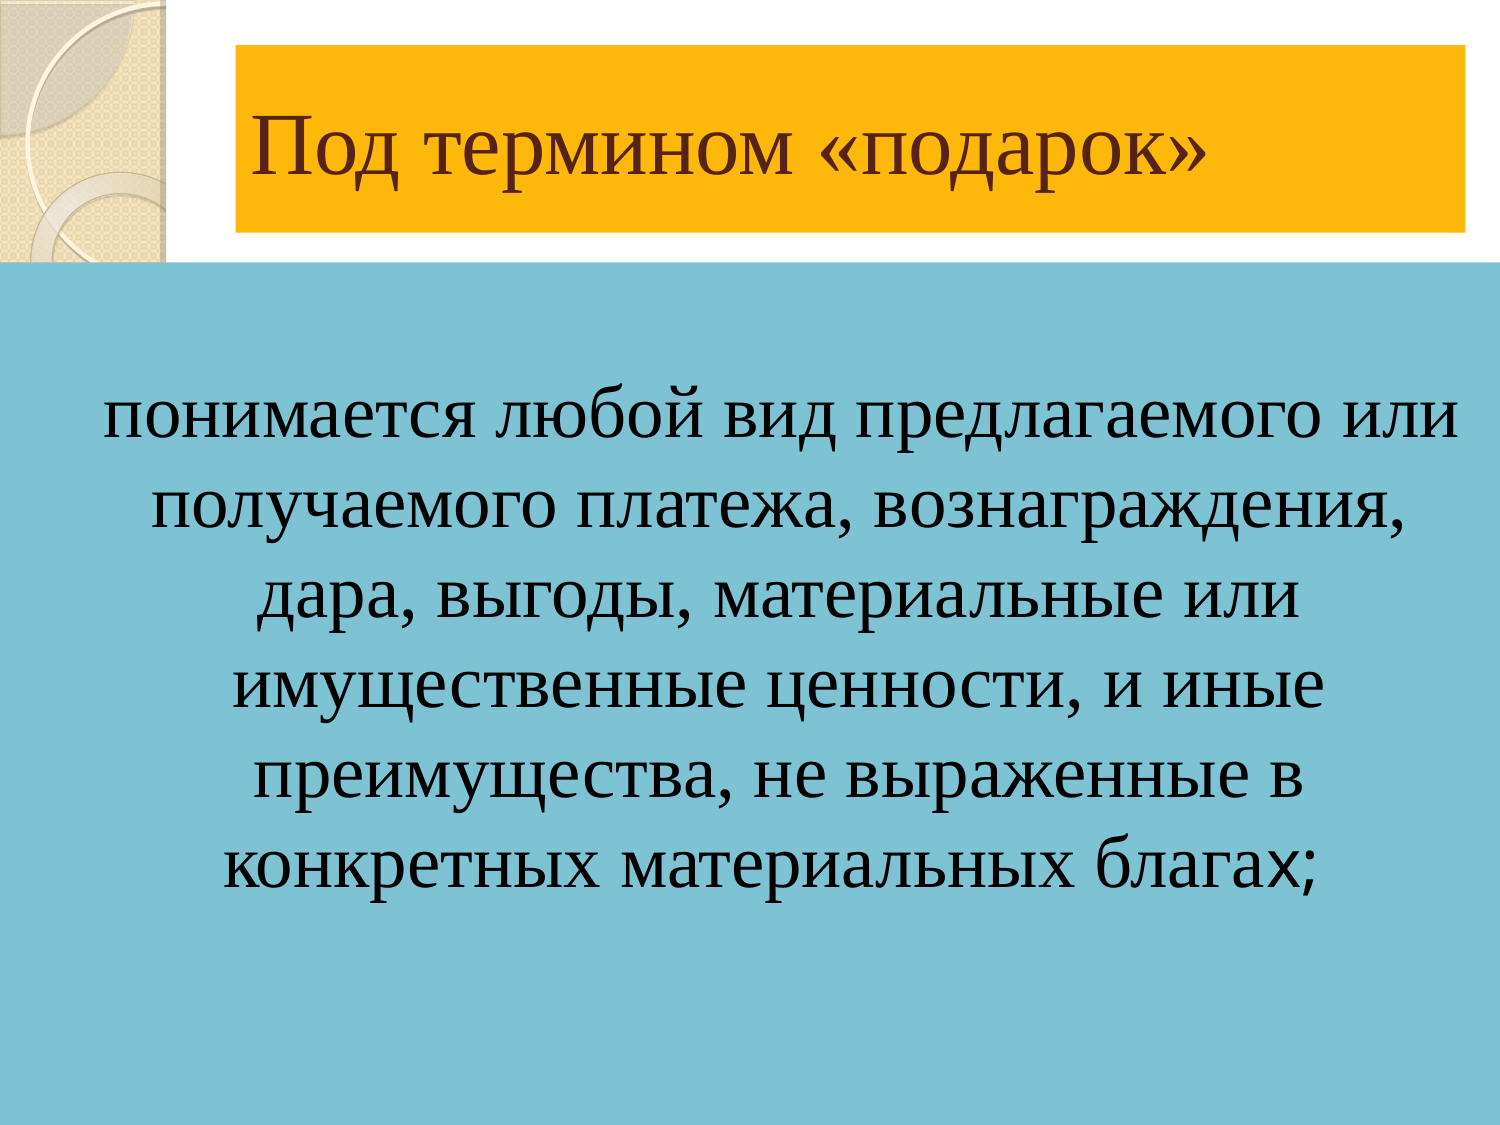

# Под термином «подарок»
 понимается любой вид предлагаемого или получаемого платежа, вознаграждения, дара, выгоды, материальные или имущественные ценности, и иные преимущества, не выраженные в конкретных материальных благах;